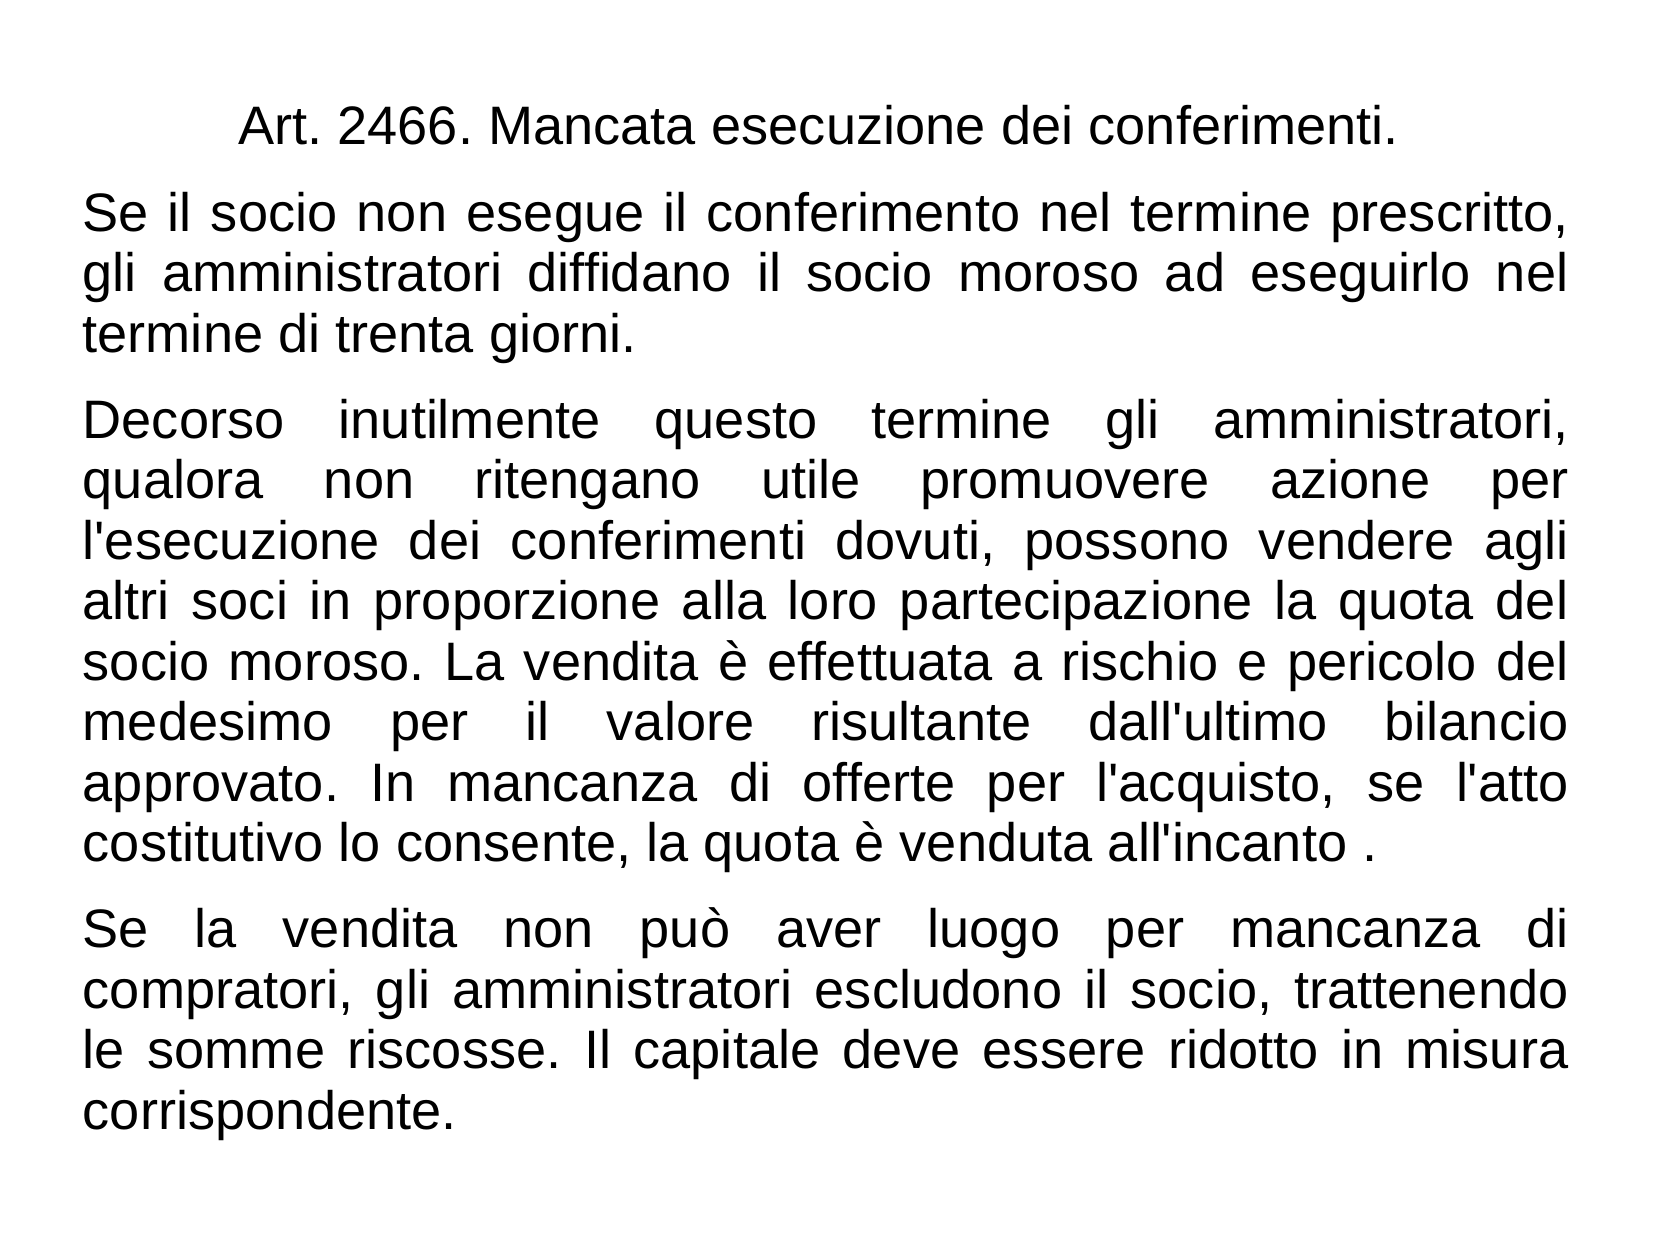

# Art. 2466. Mancata esecuzione dei conferimenti.
Se il socio non esegue il conferimento nel termine prescritto, gli amministratori diffidano il socio moroso ad eseguirlo nel termine di trenta giorni.
Decorso inutilmente questo termine gli amministratori, qualora non ritengano utile promuovere azione per l'esecuzione dei conferimenti dovuti, possono vendere agli altri soci in proporzione alla loro partecipazione la quota del socio moroso. La vendita è effettuata a rischio e pericolo del medesimo per il valore risultante dall'ultimo bilancio approvato. In mancanza di offerte per l'acquisto, se l'atto costitutivo lo consente, la quota è venduta all'incanto .
Se la vendita non può aver luogo per mancanza di compratori, gli amministratori escludono il socio, trattenendo le somme riscosse. Il capitale deve essere ridotto in misura corrispondente.